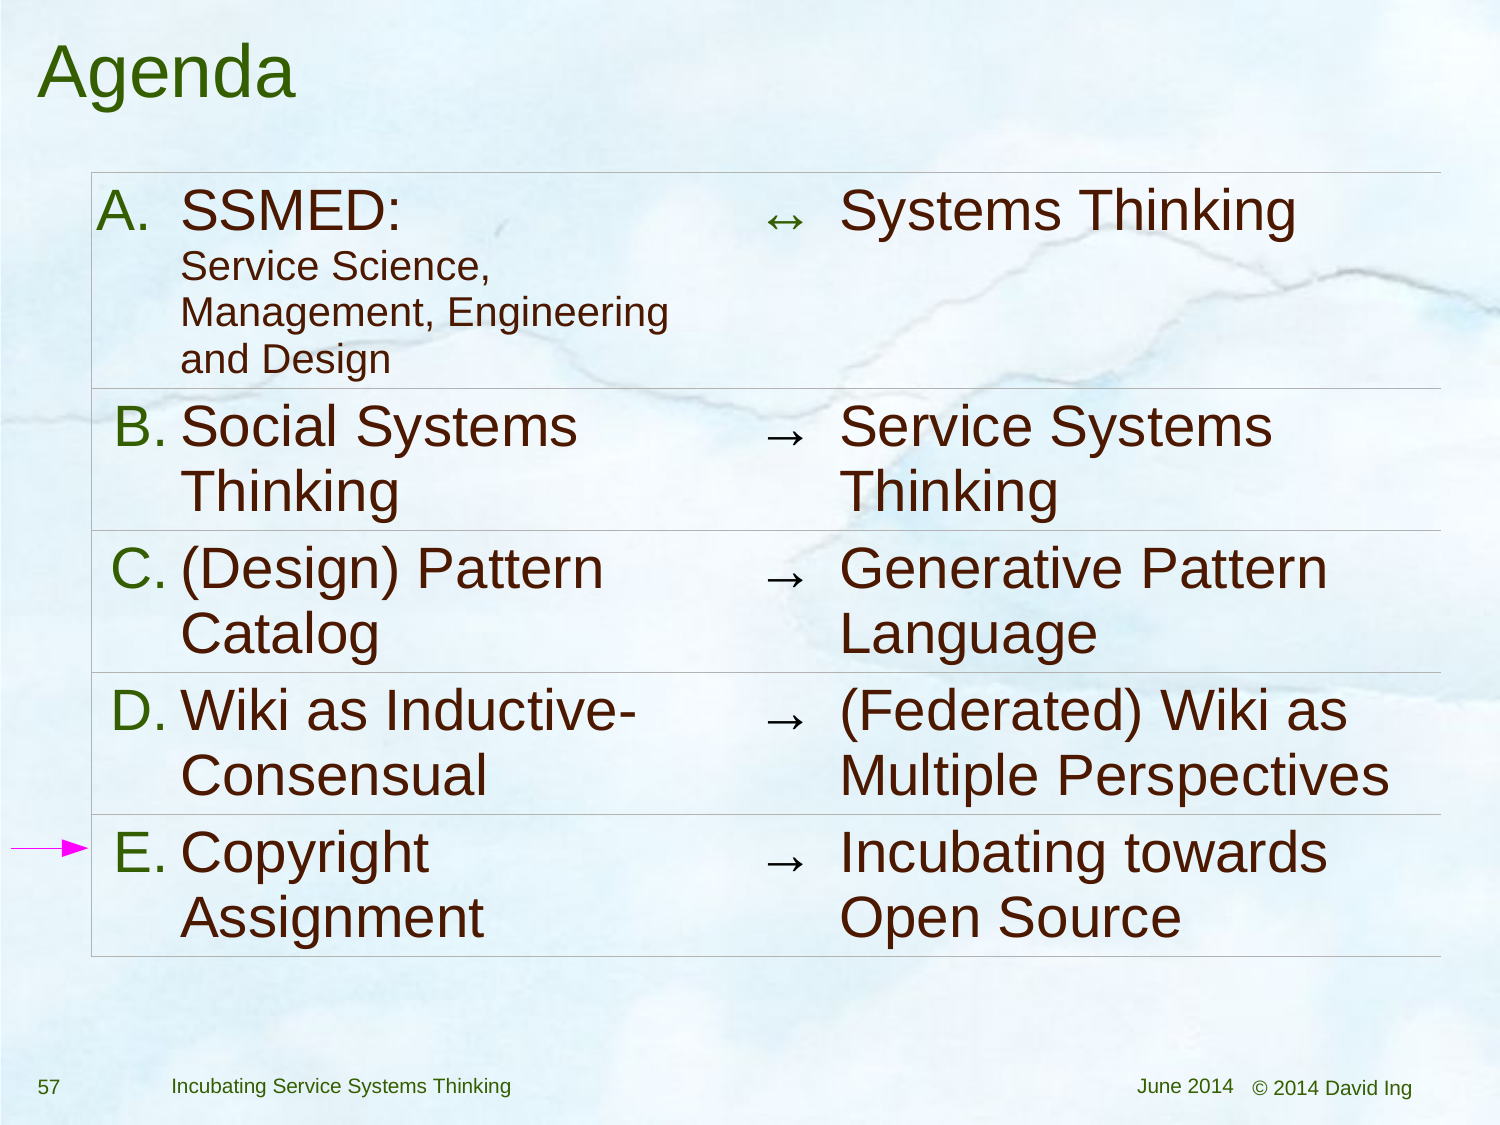

# Agenda
| A. | SSMED: Service Science, Management, Engineering and Design | ↔ | Systems Thinking |
| --- | --- | --- | --- |
| B. | Social Systems Thinking | → | Service Systems Thinking |
| C. | (Design) Pattern Catalog | → | Generative Pattern Language |
| D. | Wiki as Inductive-Consensual | → | (Federated) Wiki as Multiple Perspectives |
| E. | Copyright Assignment | → | Incubating towards Open Source |
Incubating Service Systems Thinking
June 2014
57